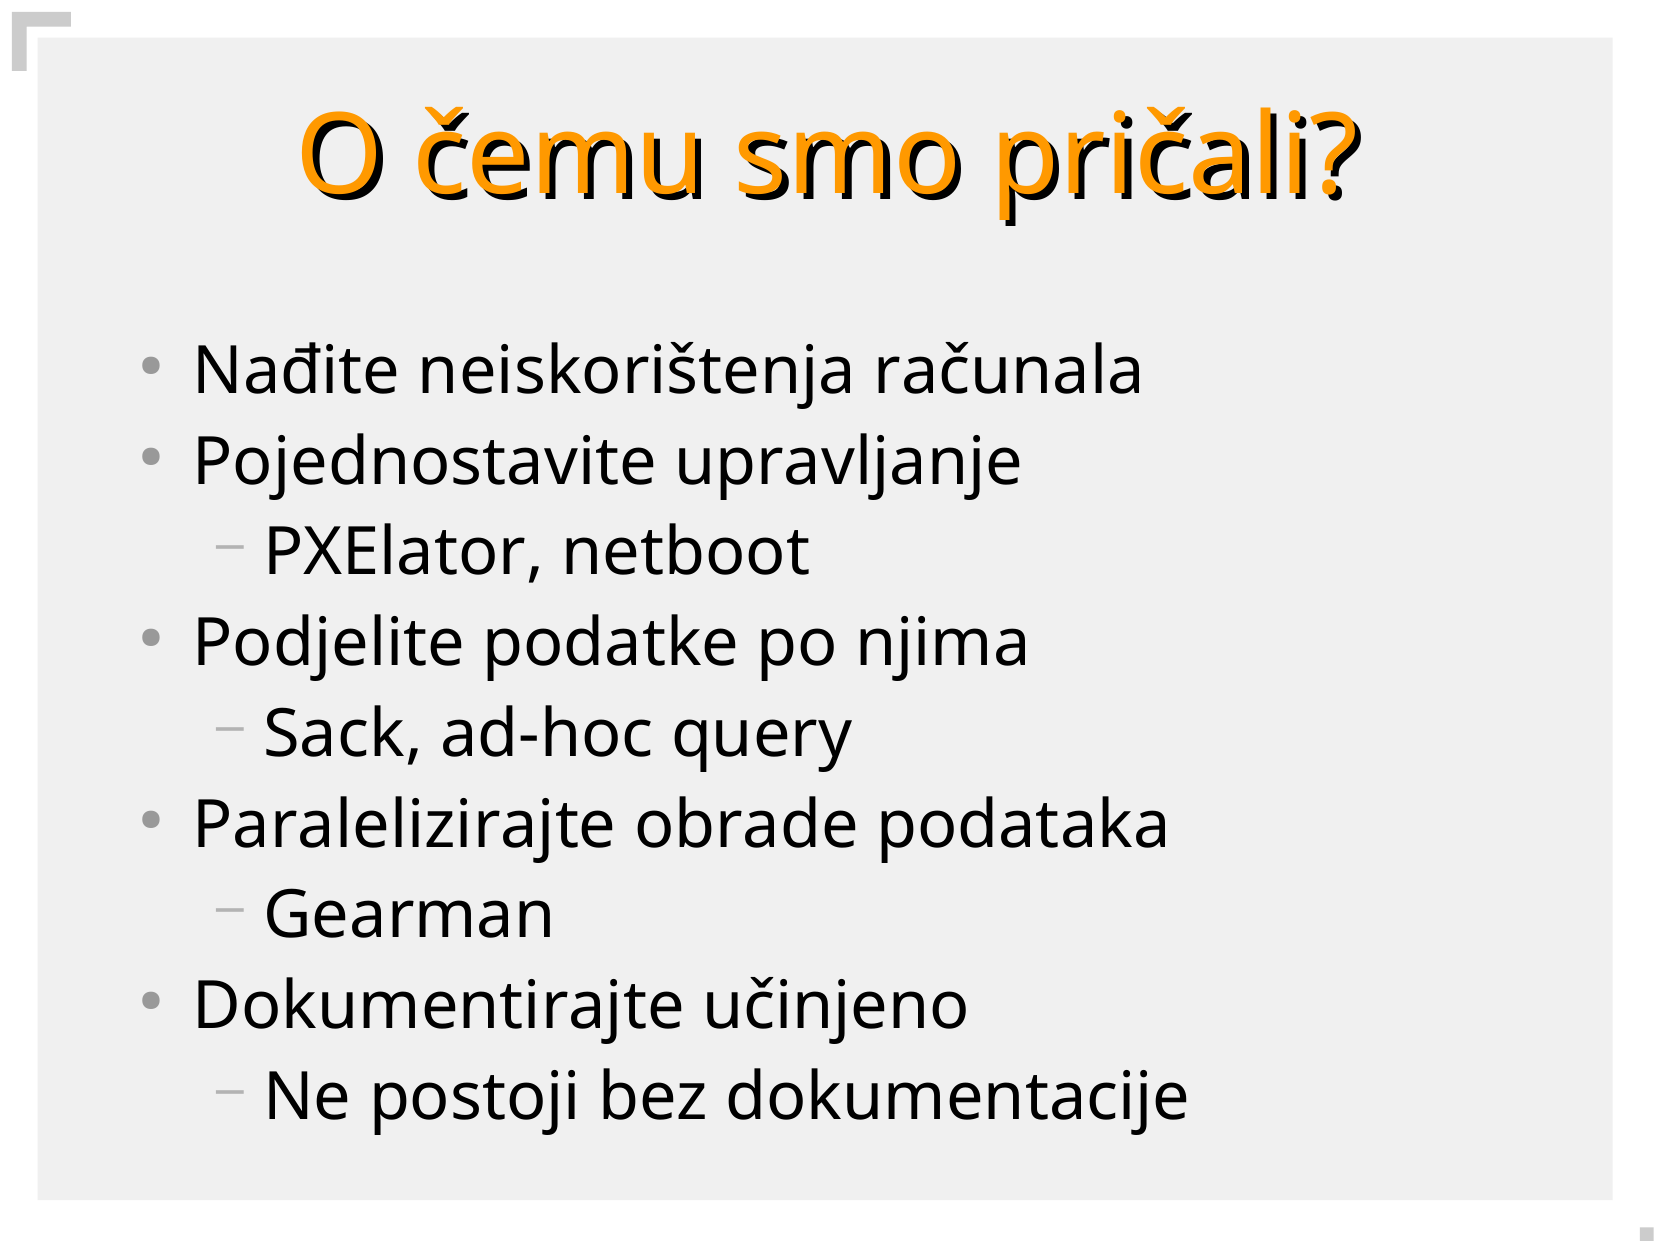

# O čemu smo pričali?
Nađite neiskorištenja računala
Pojednostavite upravljanje
PXElator, netboot
Podjelite podatke po njima
Sack, ad-hoc query
Paralelizirajte obrade podataka
Gearman
Dokumentirajte učinjeno
Ne postoji bez dokumentacije